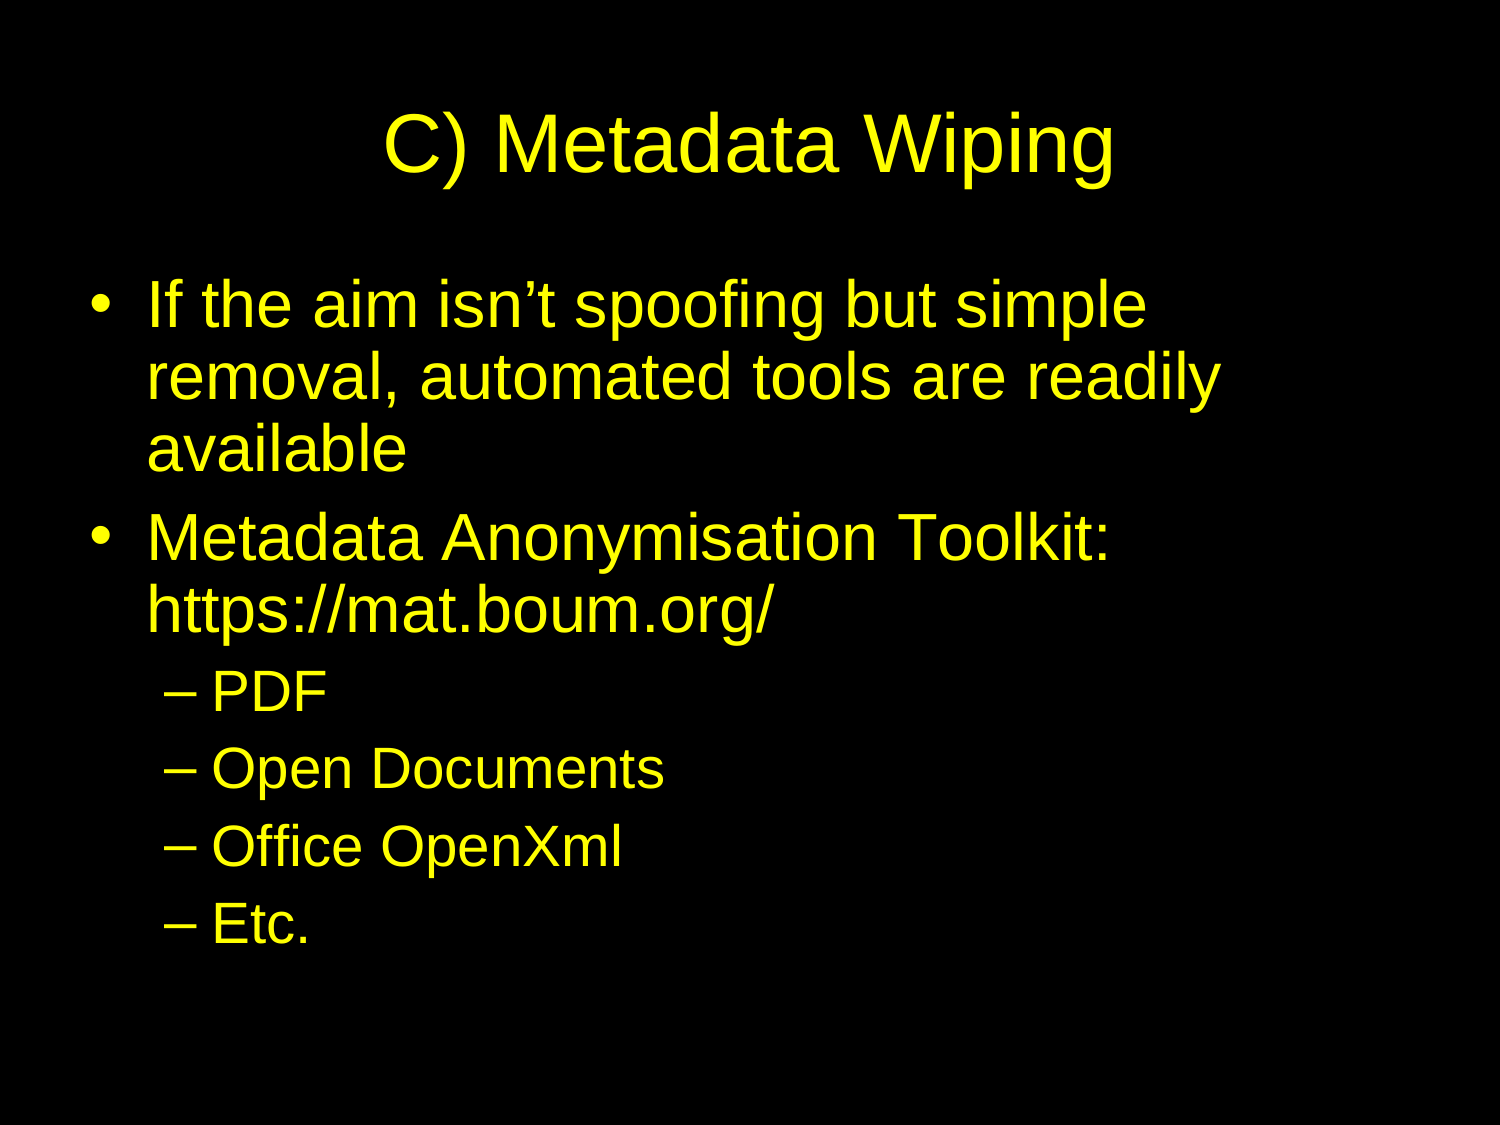

C) Metadata Wiping
# If the aim isn’t spoofing but simple removal, automated tools are readily available
Metadata Anonymisation Toolkit: https://mat.boum.org/
PDF
Open Documents
Office OpenXml
Etc.